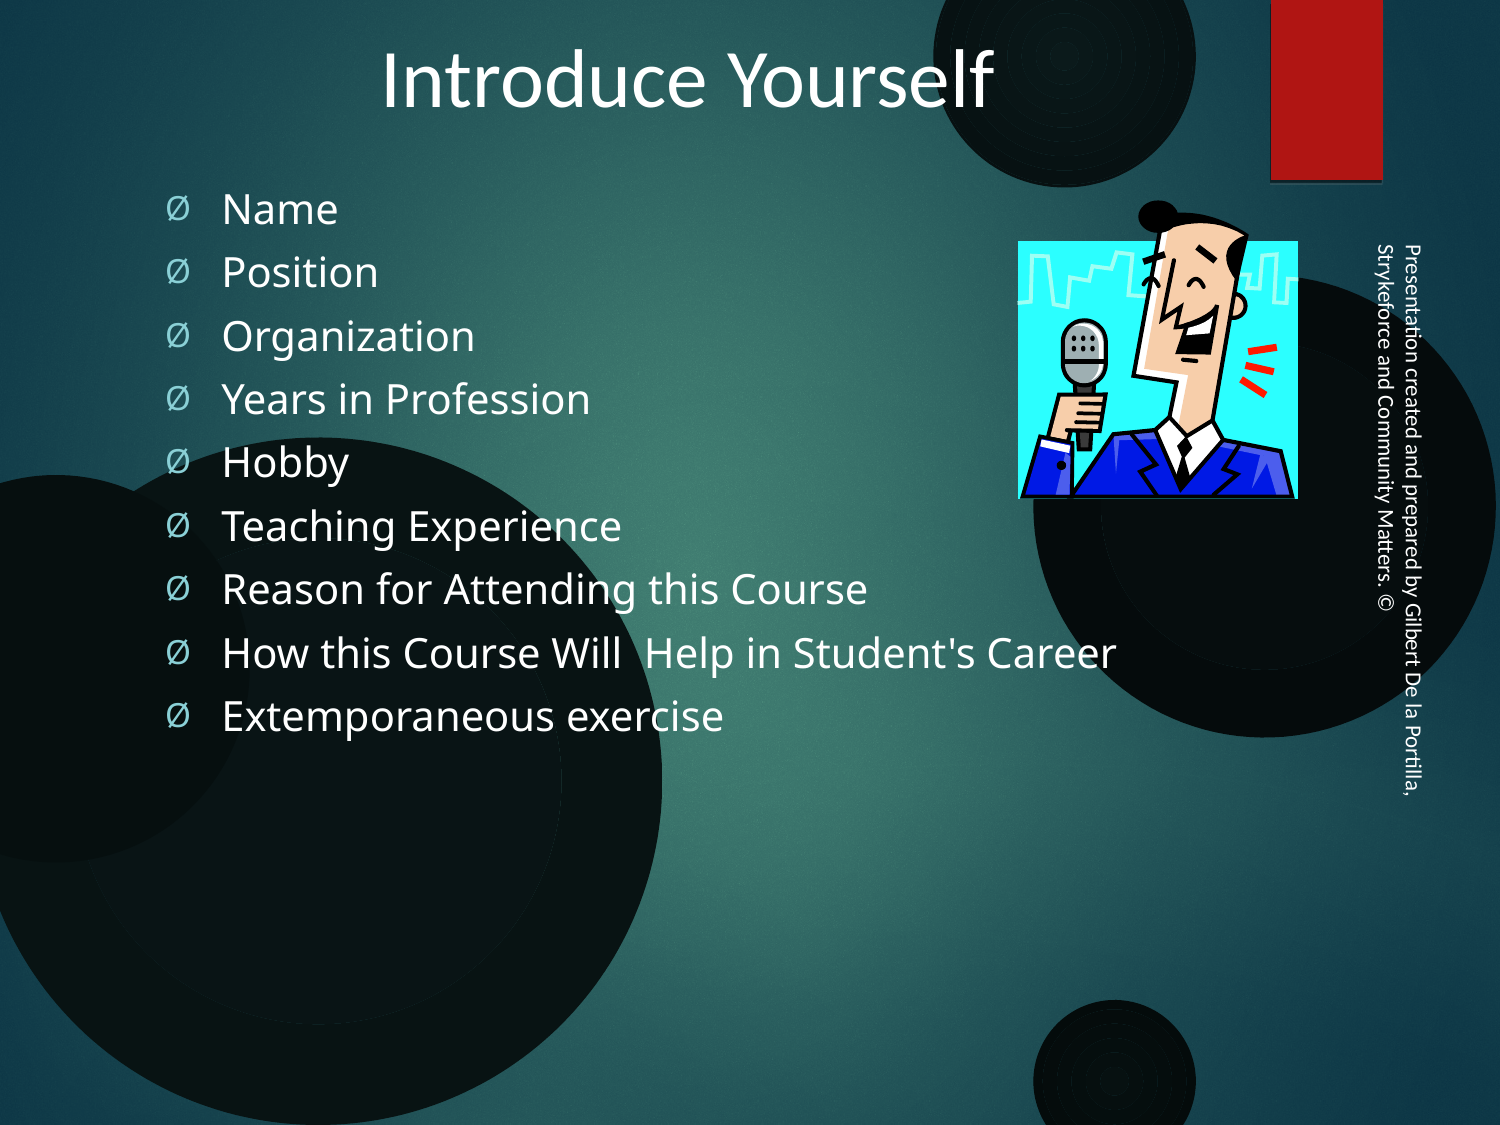

Introduce Yourself
# Name
Position
Organization
Years in Profession
Hobby
Teaching Experience
Reason for Attending this Course
How this Course Will Help in Student's Career
Extemporaneous exercise
Presentation created and prepared by Gilbert De la Portilla, Strykeforce and Community Matters. ©